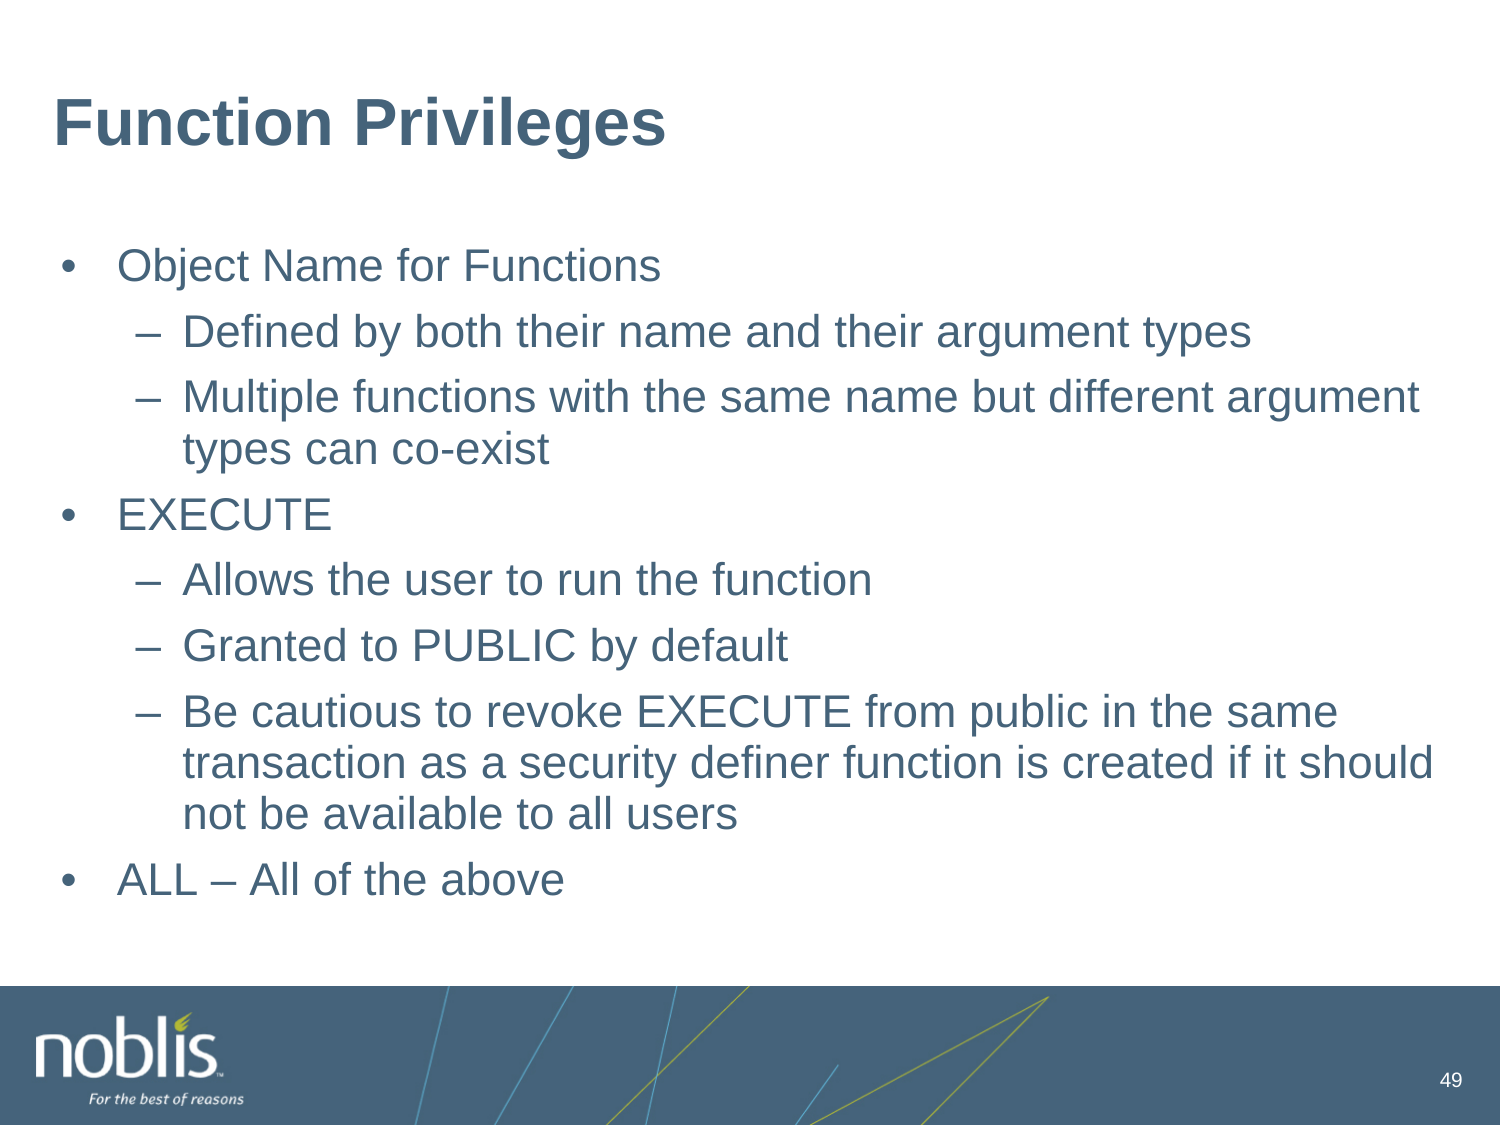

# Function Privileges
Object Name for Functions
Defined by both their name and their argument types
Multiple functions with the same name but different argument types can co-exist
EXECUTE
Allows the user to run the function
Granted to PUBLIC by default
Be cautious to revoke EXECUTE from public in the same transaction as a security definer function is created if it should not be available to all users
ALL – All of the above